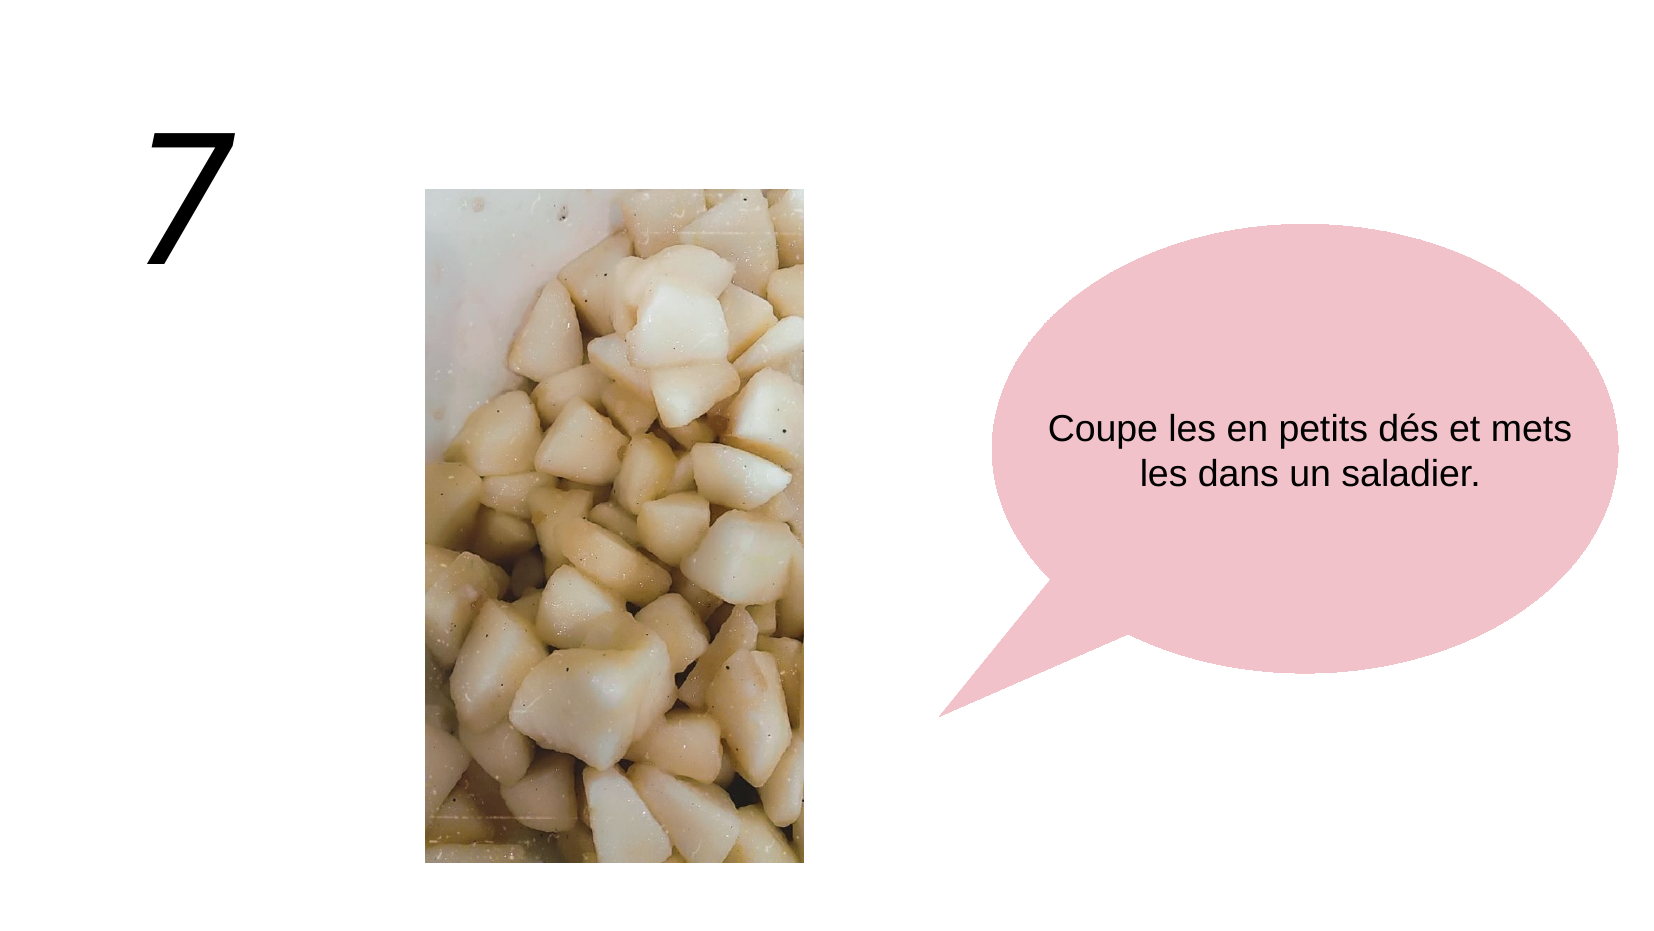

7
 Coupe les en petits dés et mets
 les dans un saladier.